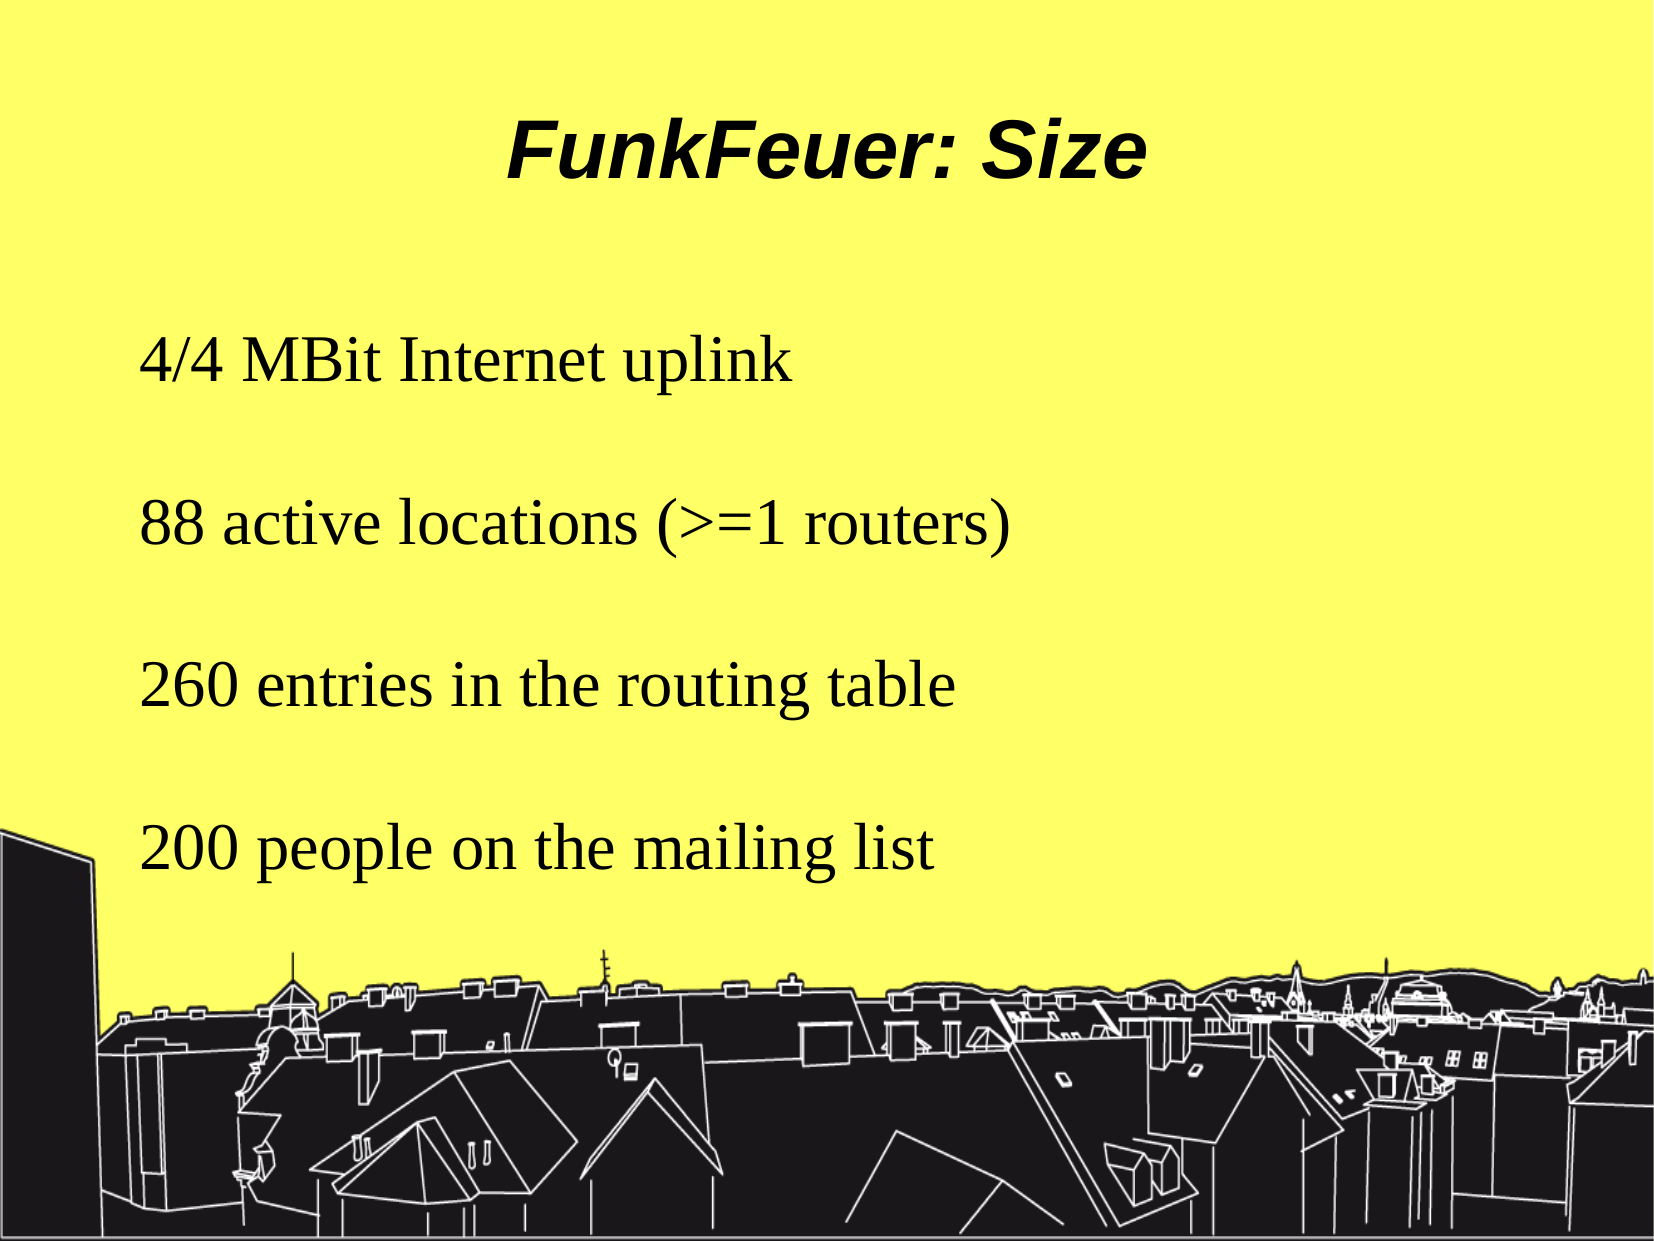

# FunkFeuer: Size
4/4 MBit Internet uplink
88 active locations (>=1 routers)
260 entries in the routing table
200 people on the mailing list